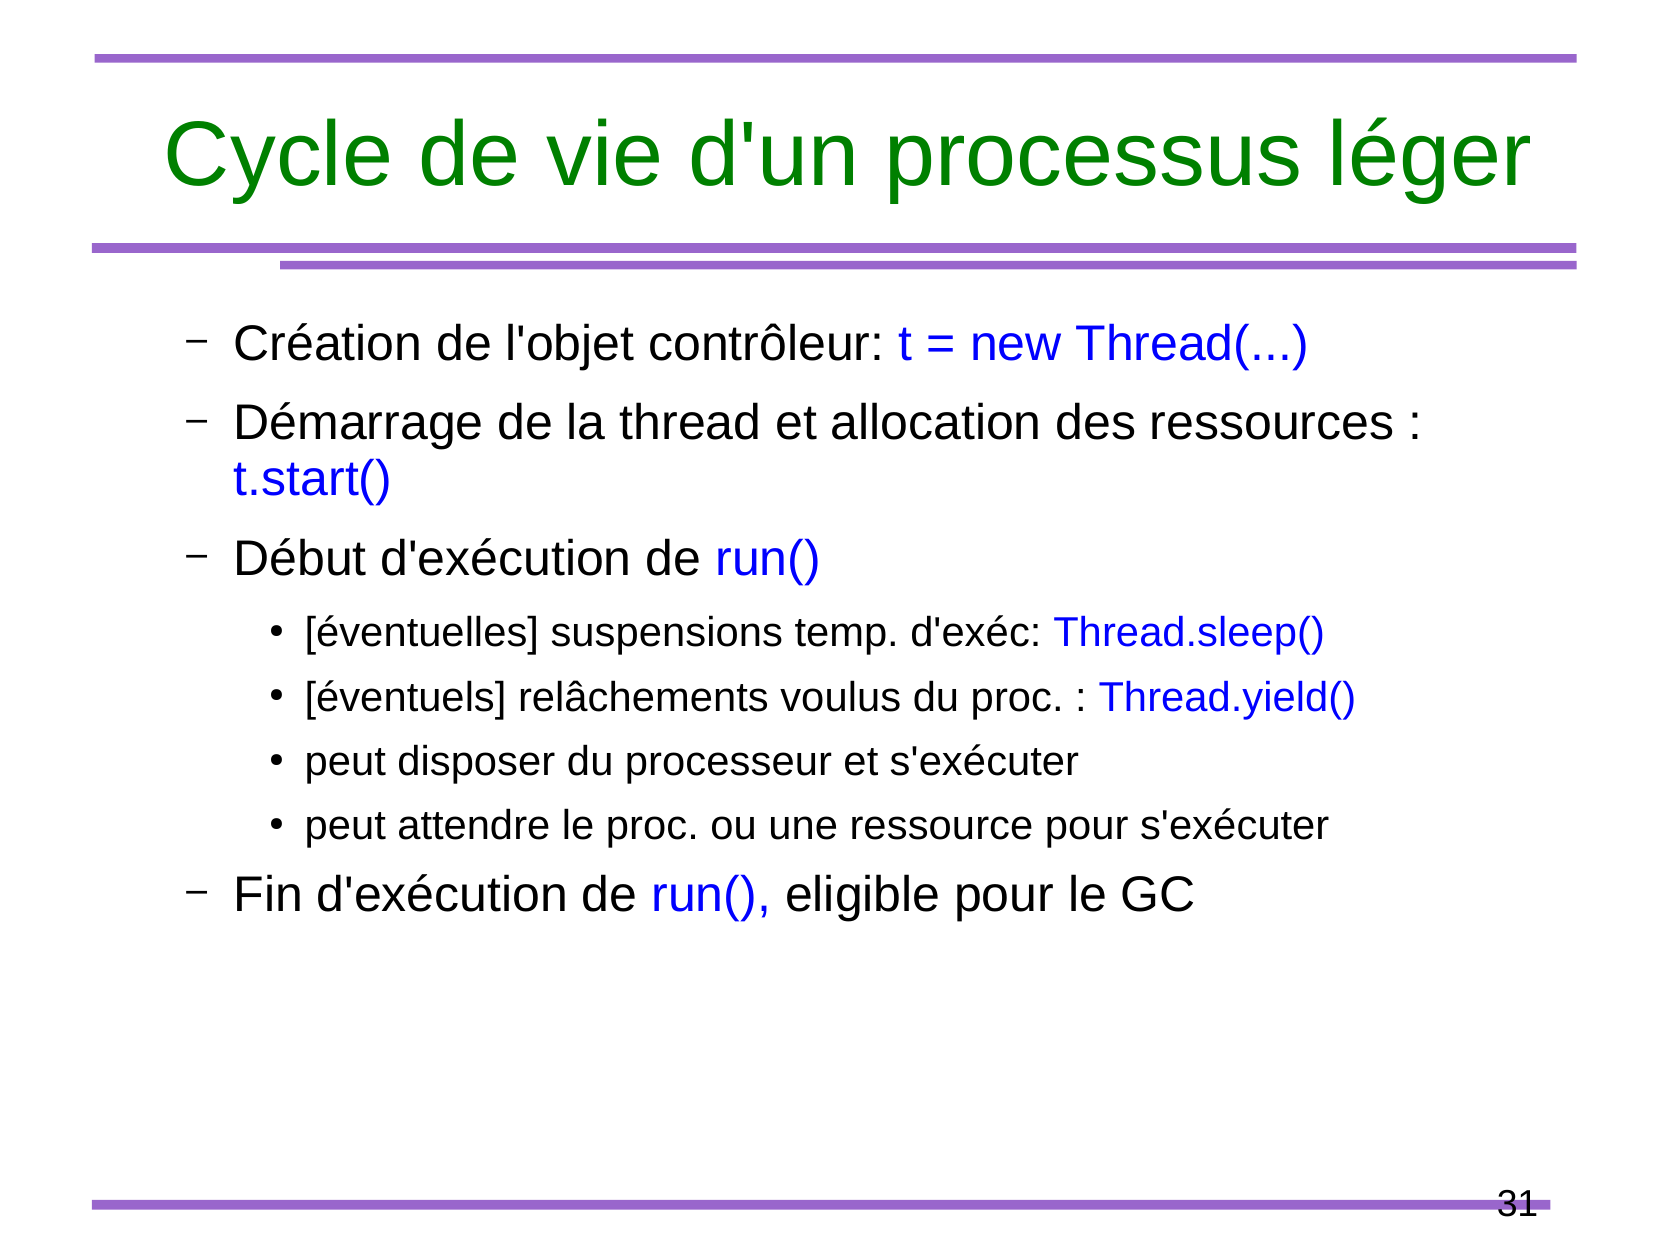

# Cycle de vie d'un processus léger
Création de l'objet contrôleur: t = new Thread(...)
Démarrage de la thread et allocation des ressources :
t.start()
Début d'exécution de run()
[éventuelles] suspensions temp. d'exéc: Thread.sleep()
[éventuels] relâchements voulus du proc. : Thread.yield()
peut disposer du processeur et s'exécuter
peut attendre le proc. ou une ressource pour s'exécuter
Fin d'exécution de run(), eligible pour le GC